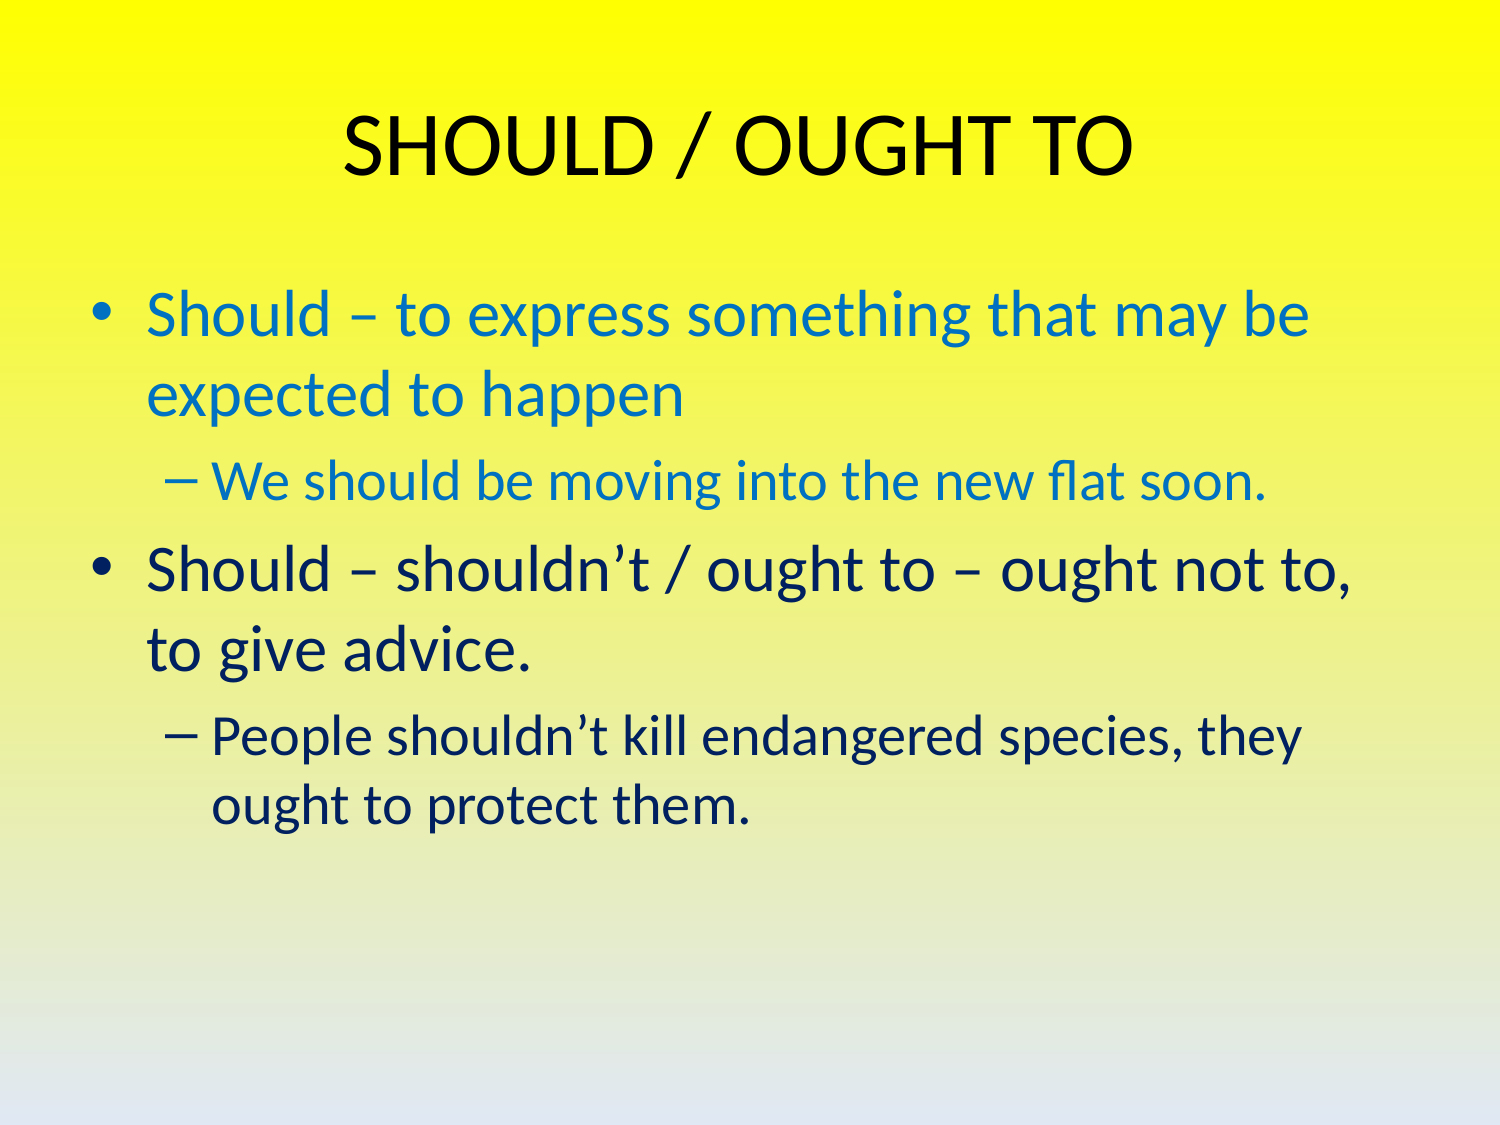

# SHOULD / OUGHT TO
Should – to express something that may be expected to happen
We should be moving into the new flat soon.
Should – shouldn’t / ought to – ought not to, to give advice.
People shouldn’t kill endangered species, they ought to protect them.